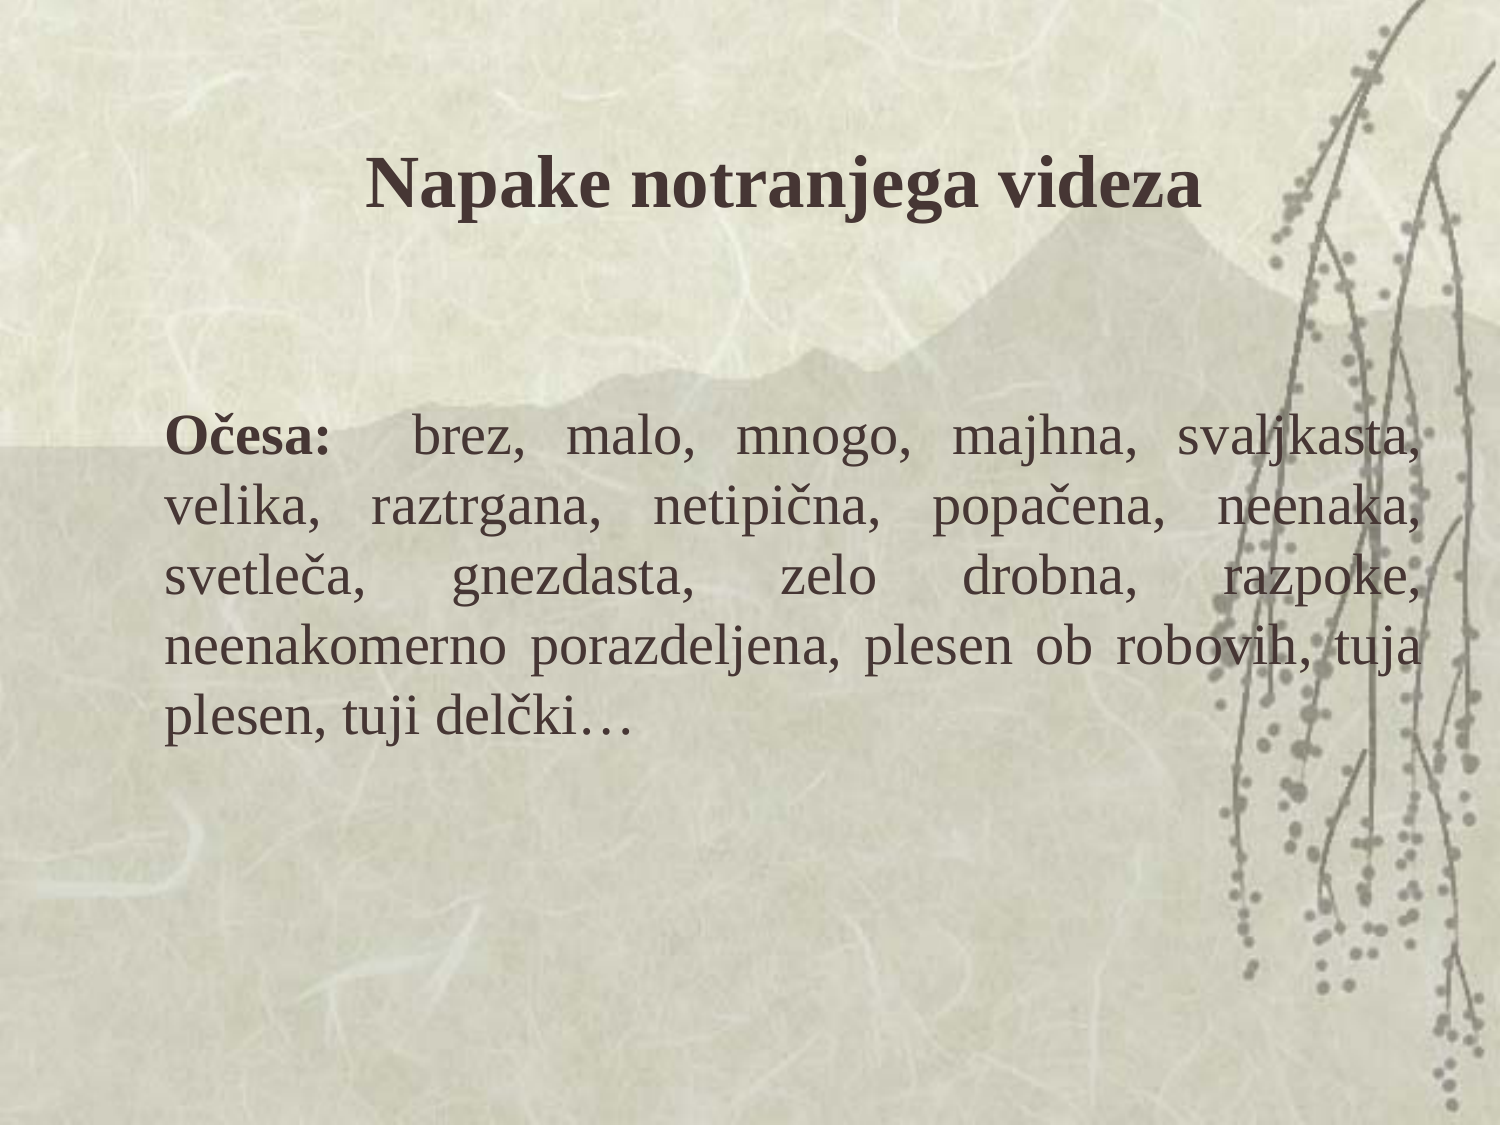

Napake notranjega videza
Očesa: brez, malo, mnogo, majhna, svaljkasta, velika, raztrgana, netipična, popačena, neenaka, svetleča, gnezdasta, zelo drobna, razpoke, neenakomerno porazdeljena, plesen ob robovih, tuja plesen, tuji delčki…